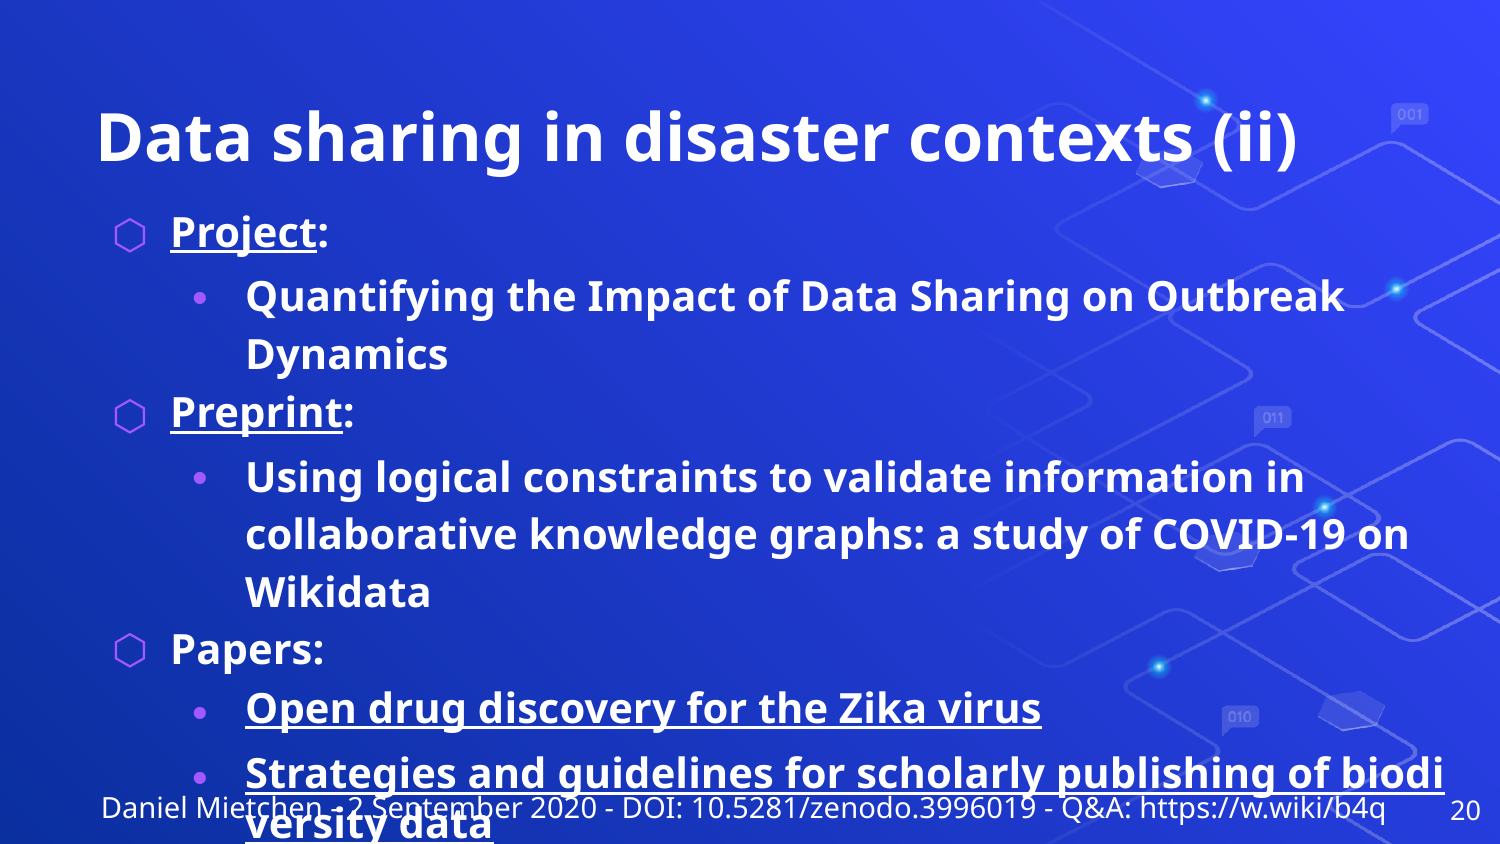

Data sharing in disaster contexts (ii)
# Project:
Quantifying the Impact of Data Sharing on Outbreak Dynamics
Preprint:
Using logical constraints to validate information in collaborative knowledge graphs: a study of COVID-19 on Wikidata
Papers:
Open drug discovery for the Zika virus
Strategies and guidelines for scholarly publishing of biodiversity data
Daniel Mietchen - 2 September 2020 - DOI: 10.5281/zenodo.3996019 - Q&A: https://w.wiki/b4q